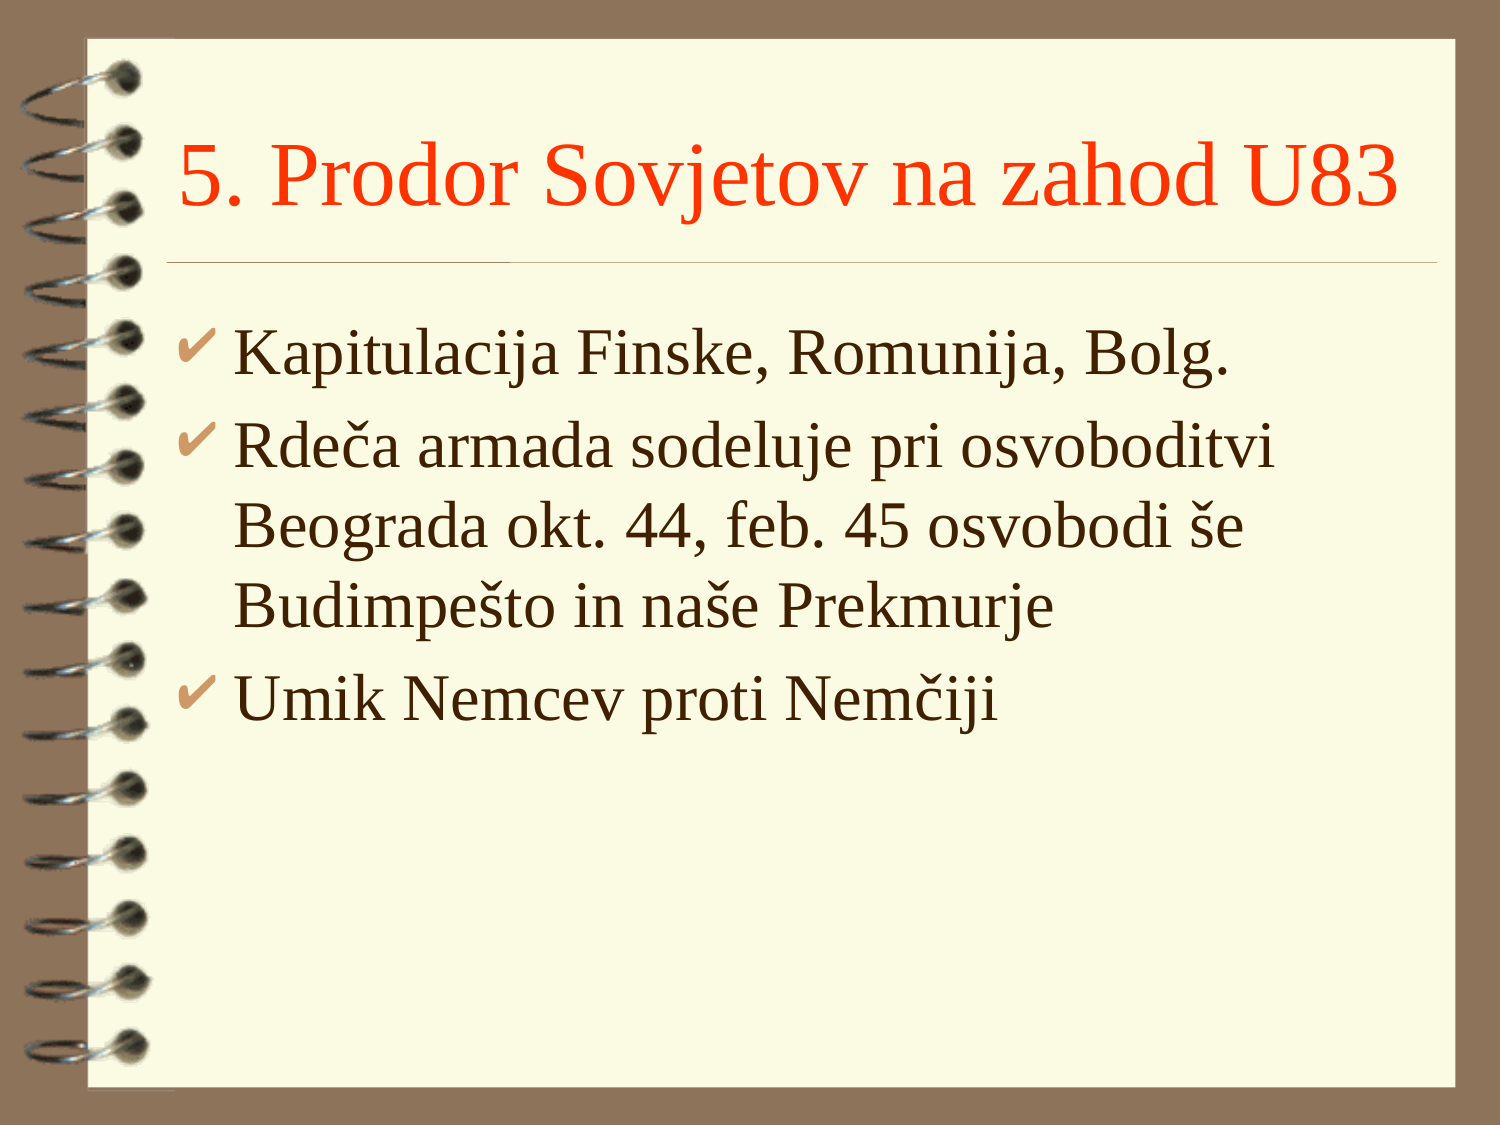

# 5. Prodor Sovjetov na zahod U83
Kapitulacija Finske, Romunija, Bolg.
Rdeča armada sodeluje pri osvoboditvi Beograda okt. 44, feb. 45 osvobodi še Budimpešto in naše Prekmurje
Umik Nemcev proti Nemčiji